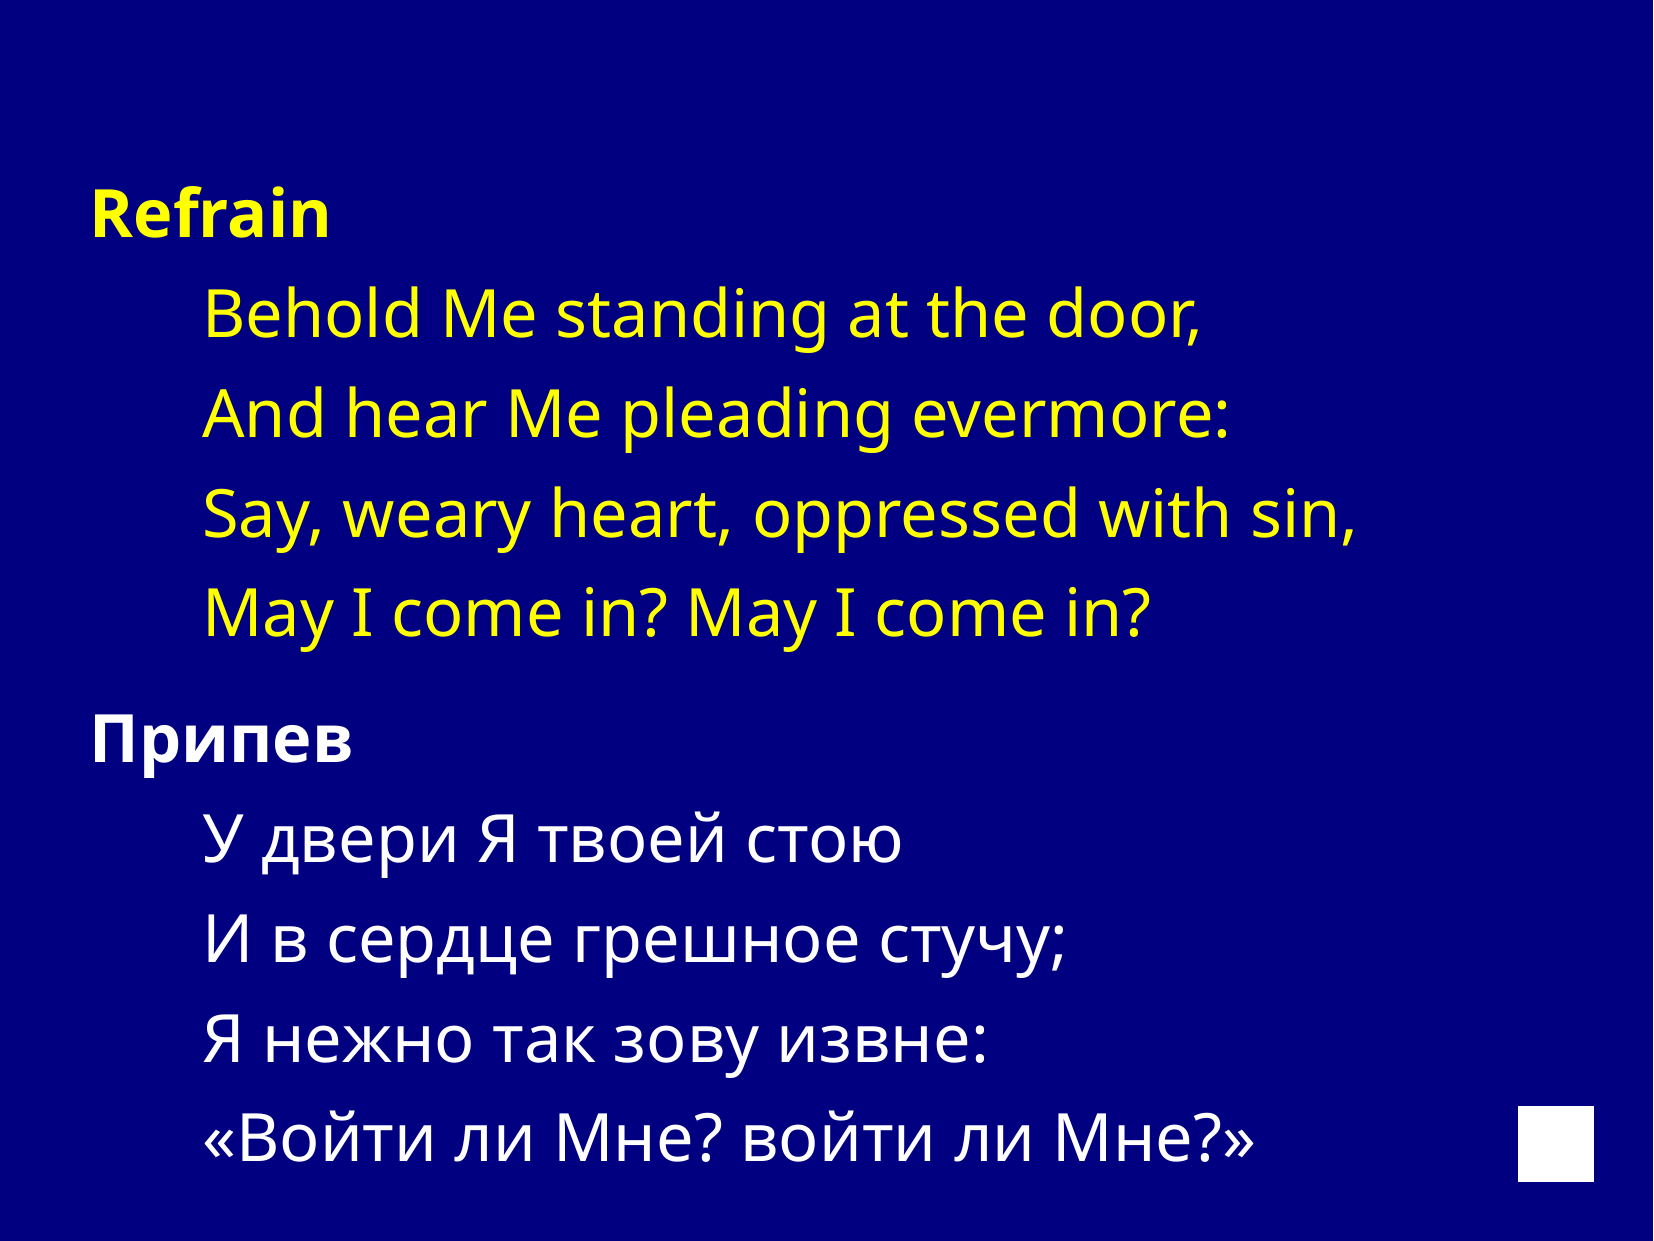

Refrain
	Behold Me standing at the door,
	And hear Me pleading evermore:
	Say, weary heart, oppressed with sin,
	May I come in? May I come in?
Припев
	У двери Я твоей стою
	И в сердце грешное стучу;
	Я нежно так зову извне:
	«Войти ли Мне? войти ли Мне?»